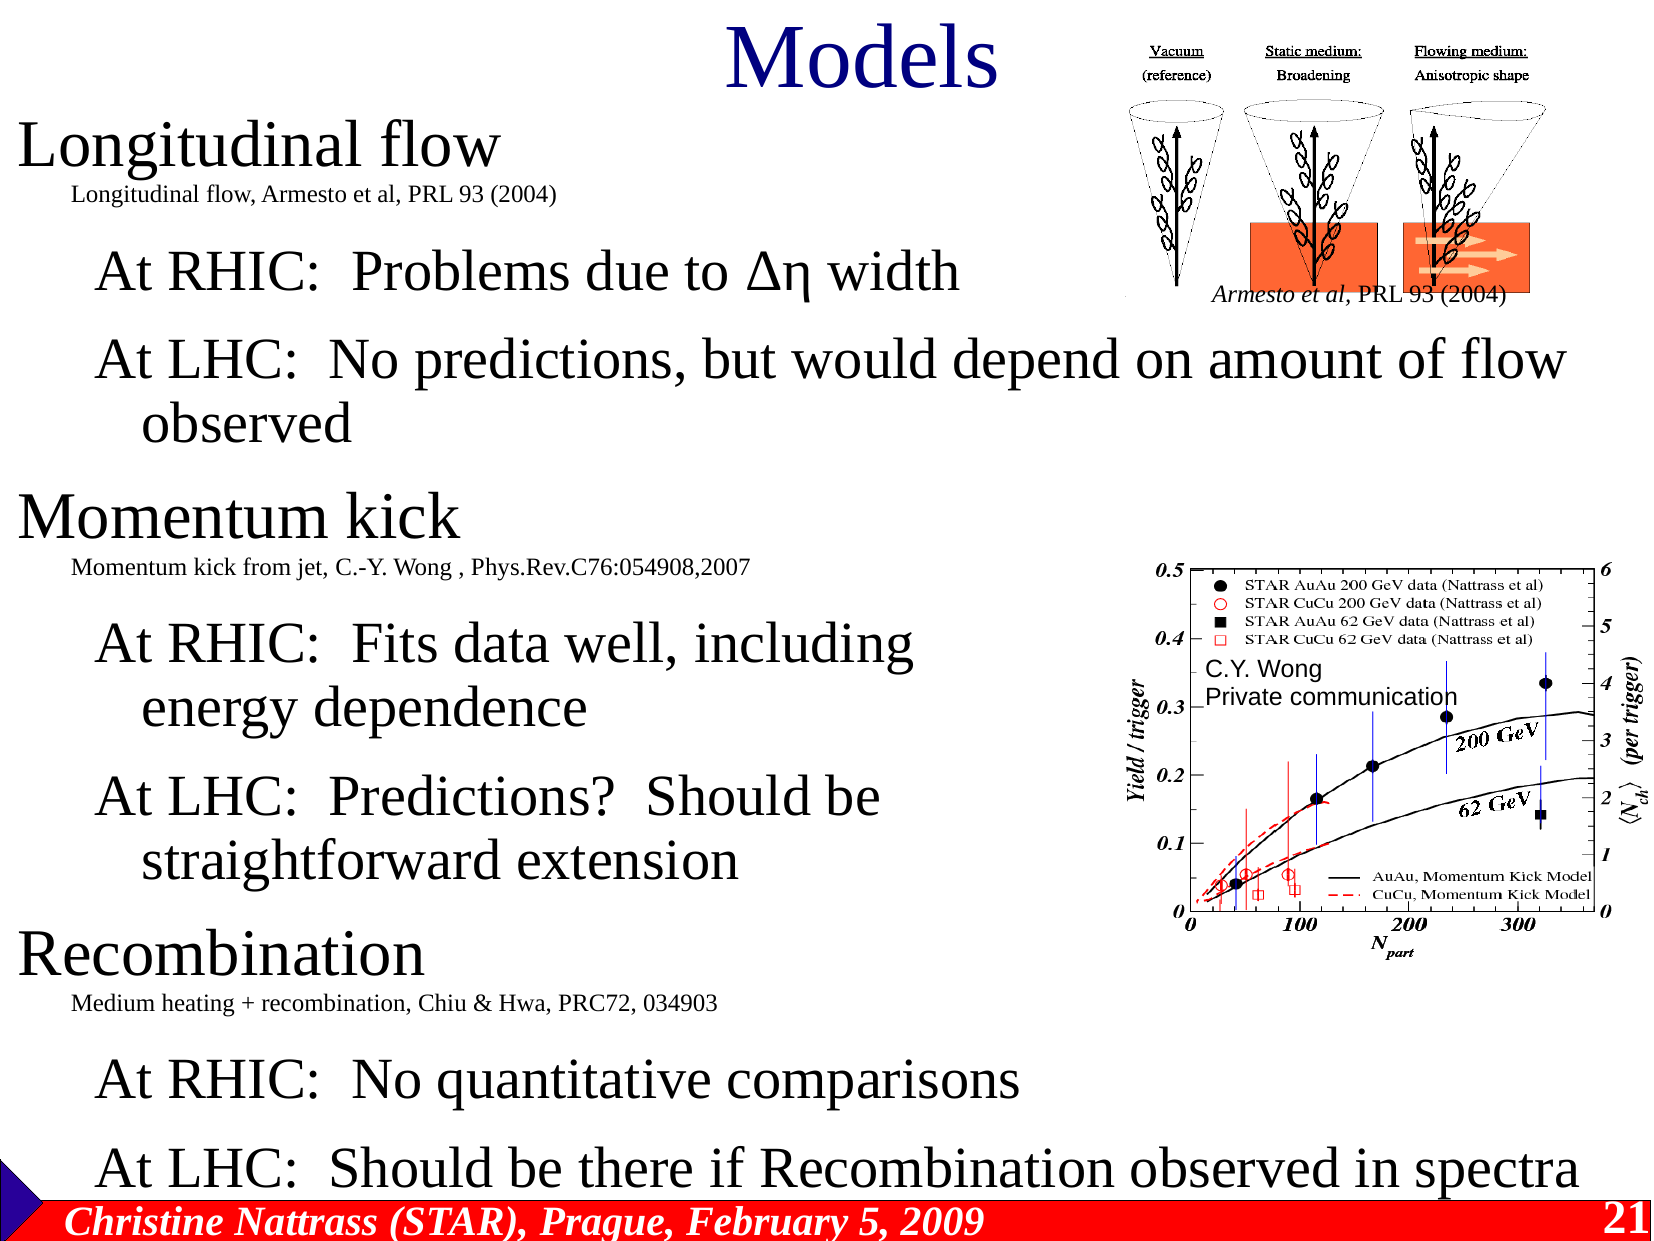

# Models
Armesto et al, PRL 93 (2004)
Longitudinal flow
Longitudinal flow, Armesto et al, PRL 93 (2004)
At RHIC: Problems due to Δη width
At LHC: No predictions, but would depend on amount of flow observed
Momentum kick
Momentum kick from jet, C.-Y. Wong , Phys.Rev.C76:054908,2007
At RHIC: Fits data well, including
energy dependence
At LHC: Predictions? Should be
straightforward extension
Recombination
Medium heating + recombination, Chiu & Hwa, PRC72, 034903
At RHIC: No quantitative comparisons
At LHC: Should be there if Recombination observed in spectra
C.Y. Wong
Private communication
21